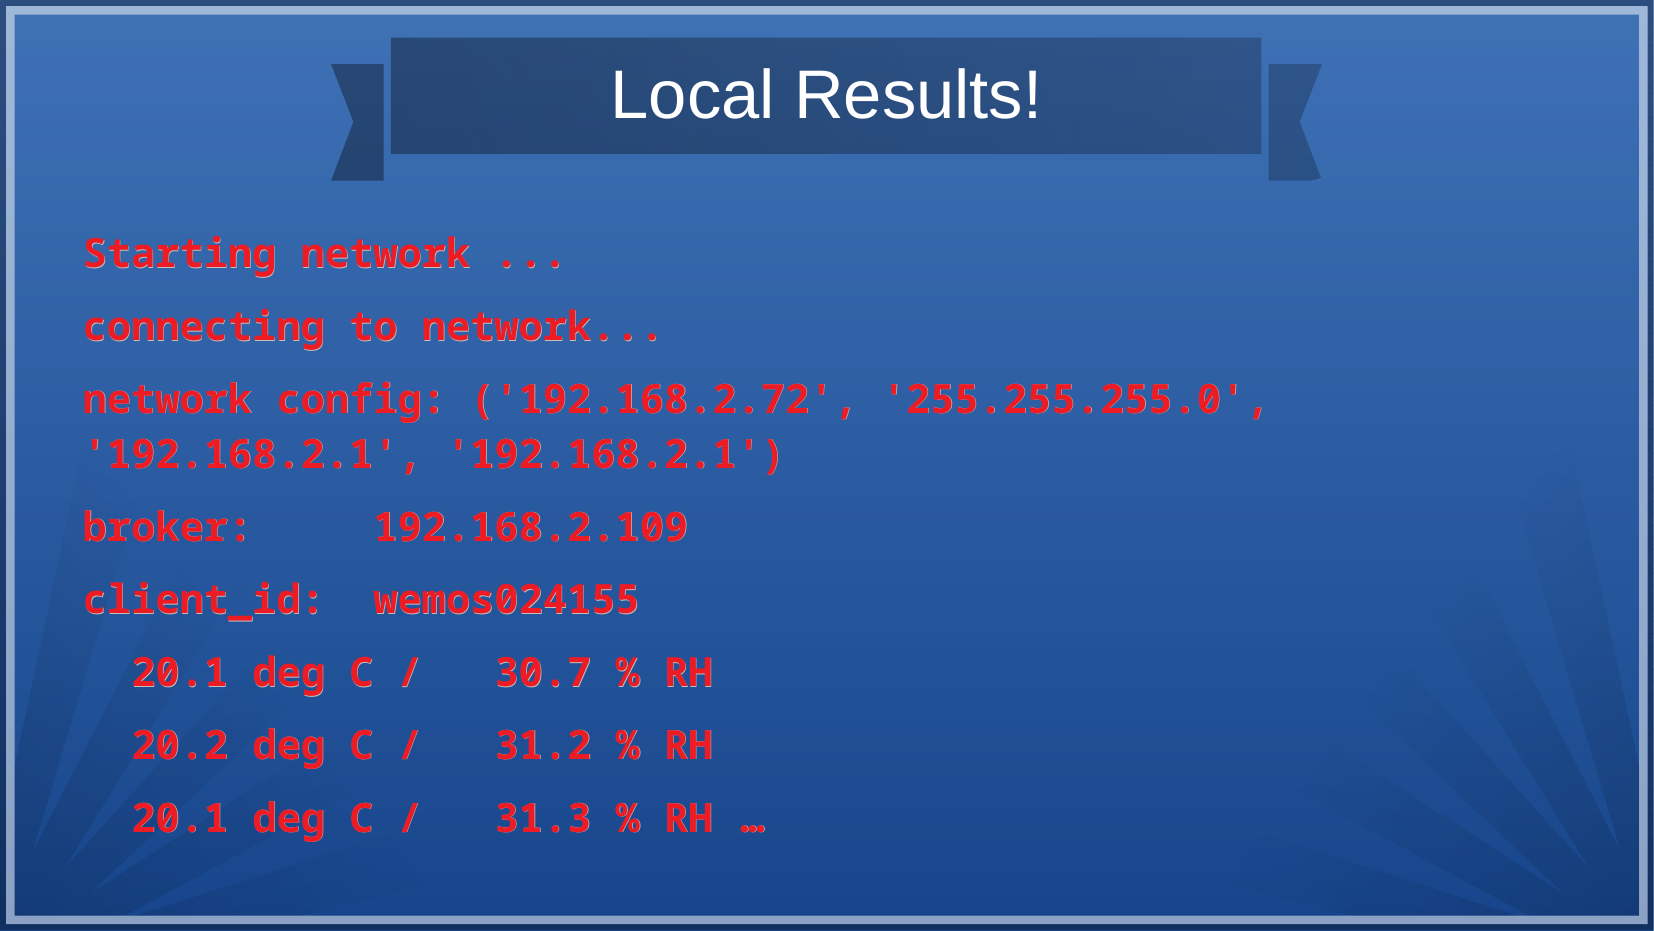

# Local Results!
Starting network ...
connecting to network...
network config: ('192.168.2.72', '255.255.255.0', '192.168.2.1', '192.168.2.1')
broker: 192.168.2.109
client_id: wemos024155
 20.1 deg C / 30.7 % RH
 20.2 deg C / 31.2 % RH
 20.1 deg C / 31.3 % RH		…